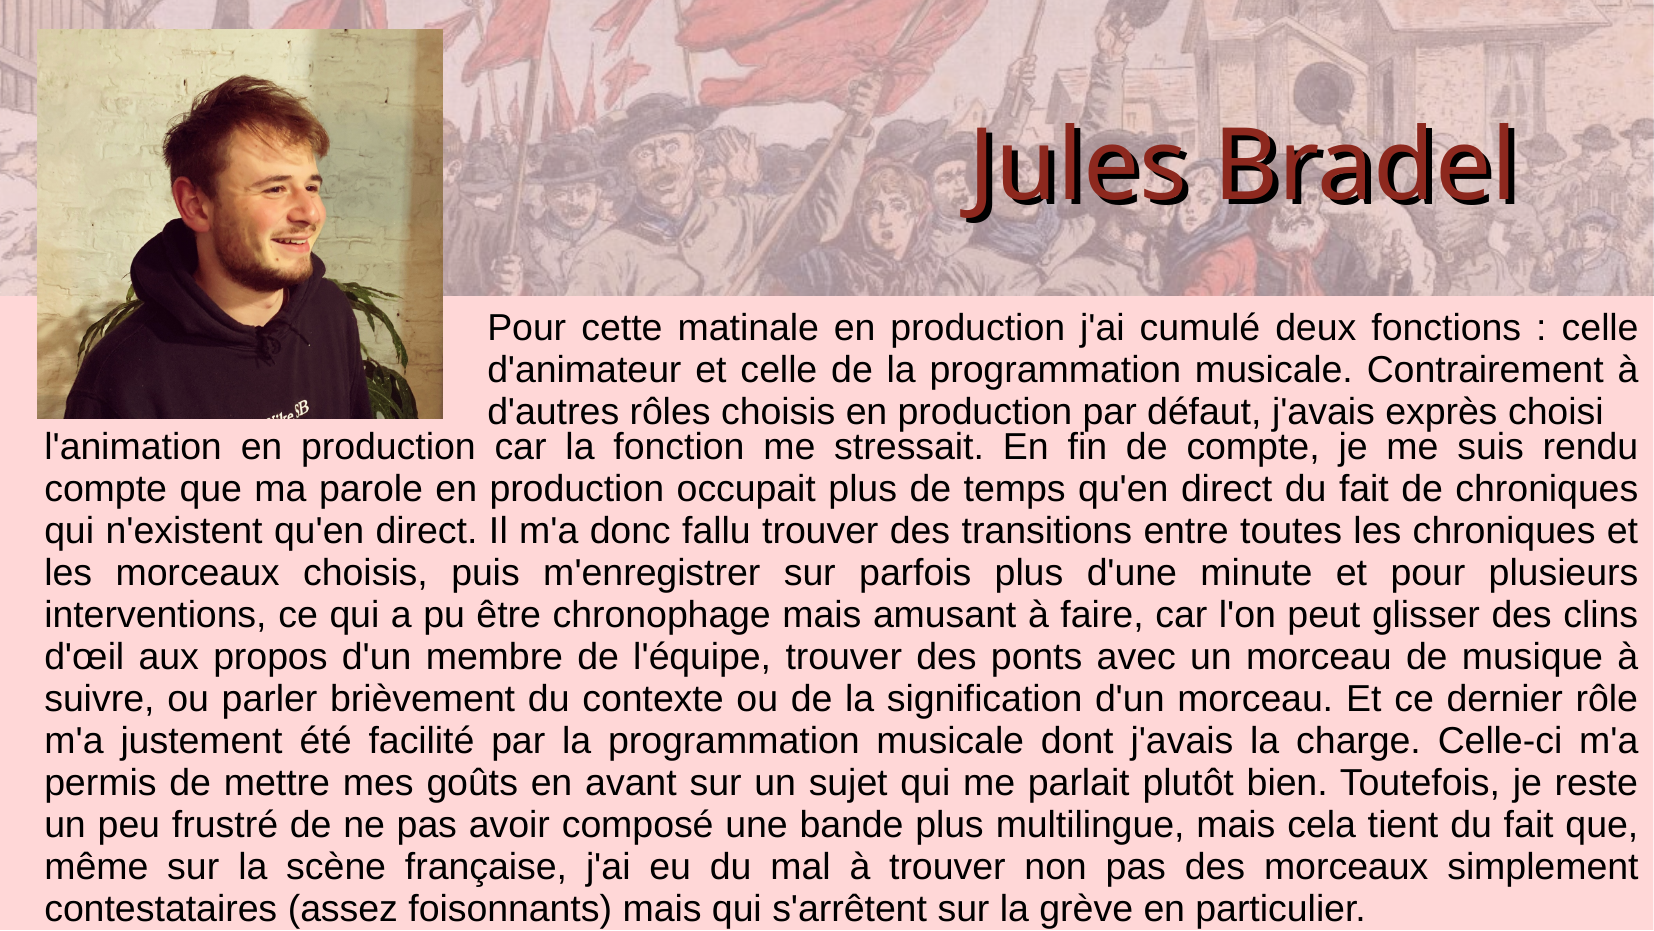

Jules Bradel
Pour cette matinale en production j'ai cumulé deux fonctions : celle d'animateur et celle de la programmation musicale. Contrairement à d'autres rôles choisis en production par défaut, j'avais exprès choisi
l'animation en production car la fonction me stressait. En fin de compte, je me suis rendu compte que ma parole en production occupait plus de temps qu'en direct du fait de chroniques qui n'existent qu'en direct. Il m'a donc fallu trouver des transitions entre toutes les chroniques et les morceaux choisis, puis m'enregistrer sur parfois plus d'une minute et pour plusieurs interventions, ce qui a pu être chronophage mais amusant à faire, car l'on peut glisser des clins d'œil aux propos d'un membre de l'équipe, trouver des ponts avec un morceau de musique à suivre, ou parler brièvement du contexte ou de la signification d'un morceau. Et ce dernier rôle m'a justement été facilité par la programmation musicale dont j'avais la charge. Celle-ci m'a permis de mettre mes goûts en avant sur un sujet qui me parlait plutôt bien. Toutefois, je reste un peu frustré de ne pas avoir composé une bande plus multilingue, mais cela tient du fait que, même sur la scène française, j'ai eu du mal à trouver non pas des morceaux simplement contestataires (assez foisonnants) mais qui s'arrêtent sur la grève en particulier.